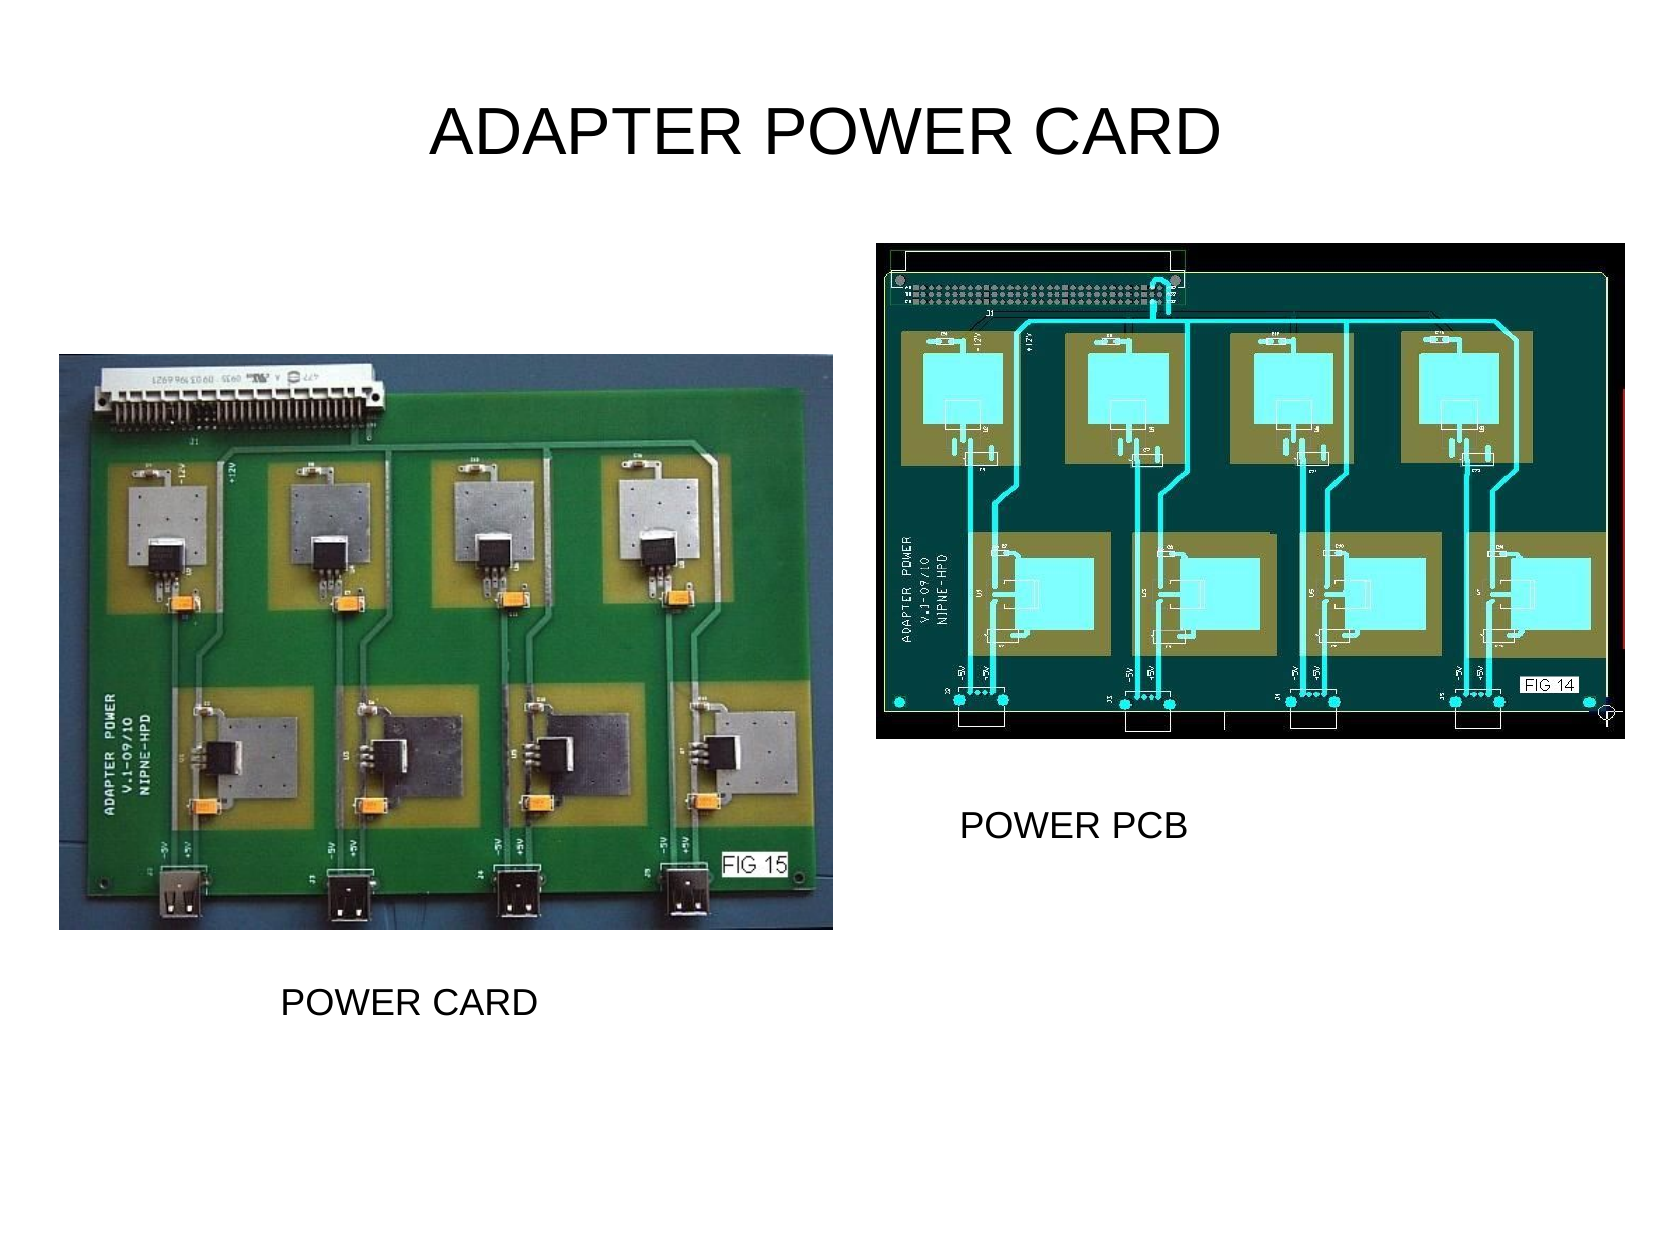

# ADAPTER POWER CARD
POWER PCB
POWER CARD